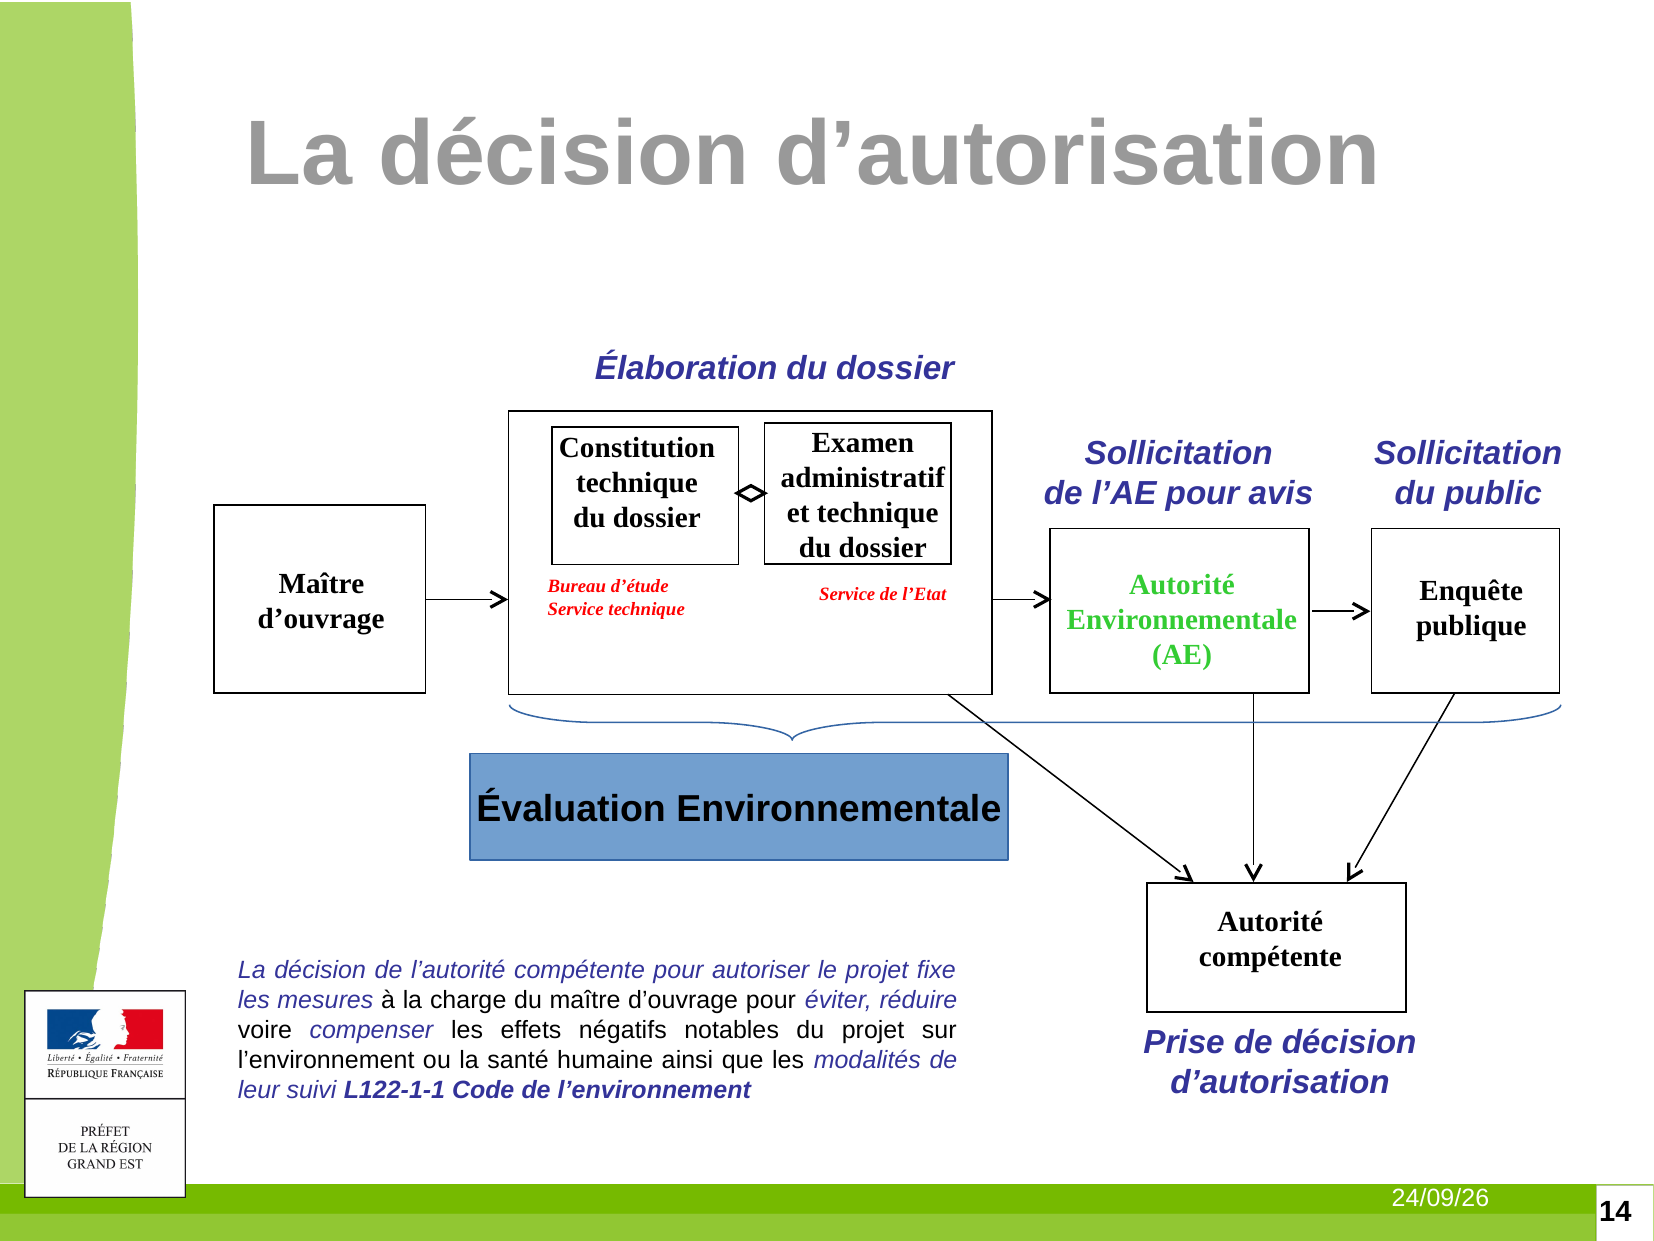

# La décision d’autorisation
Élaboration du dossier
Examen administratif et technique du dossier
Constitution technique du dossier
Sollicitation
de l’AE pour avis
Sollicitation
du public
Maître
d’ouvrage
Autorité
Environnementale
(AE)
Enquête
publique
Bureau d’étude
Service technique
Service de l’Etat
Autorité
compétente
Prise de décision
d’autorisation
Évaluation Environnementale
La décision de l’autorité compétente pour autoriser le projet fixe les mesures à la charge du maître d’ouvrage pour éviter, réduire voire compenser les effets négatifs notables du projet sur l’environnement ou la santé humaine ainsi que les modalités de leur suivi L122-1-1 Code de l’environnement
14